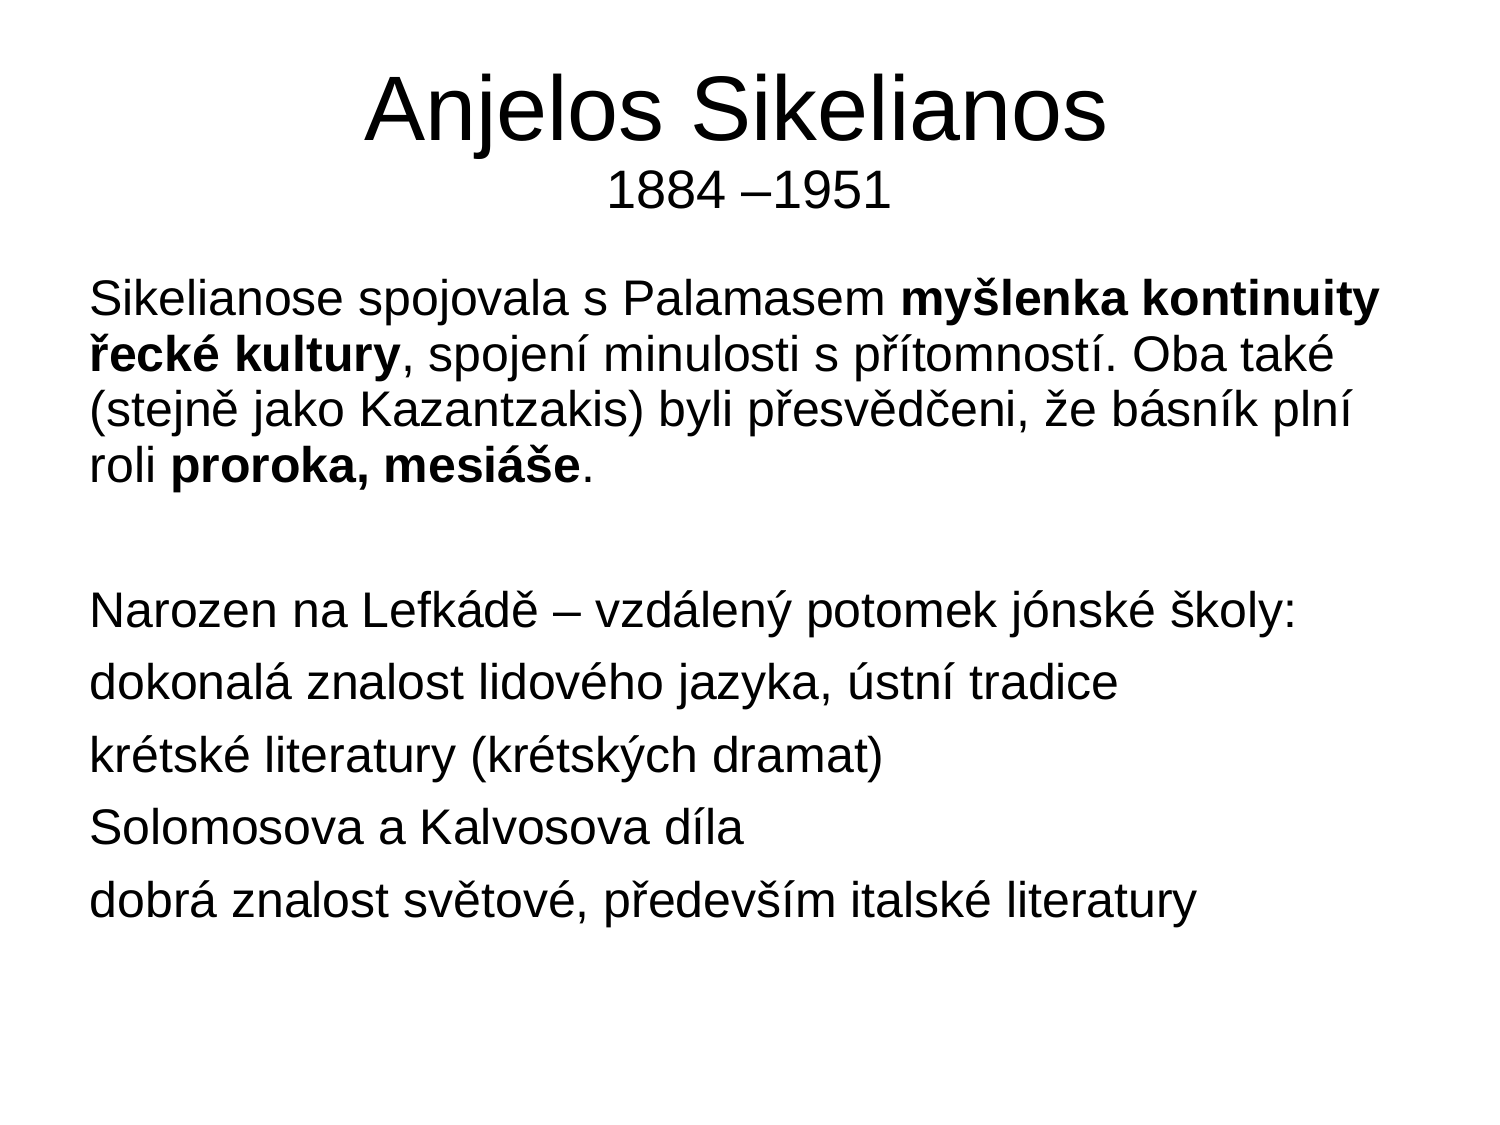

# Anjelos Sikelianos 1884 –1951
Sikelianose spojovala s Palamasem myšlenka kontinuity řecké kultury, spojení minulosti s přítomností. Oba také (stejně jako Kazantzakis) byli přesvědčeni, že básník plní roli proroka, mesiáše.
Narozen na Lefkádě – vzdálený potomek jónské školy:
dokonalá znalost lidového jazyka, ústní tradice
krétské literatury (krétských dramat)
Solomosova a Kalvosova díla
dobrá znalost světové, především italské literatury